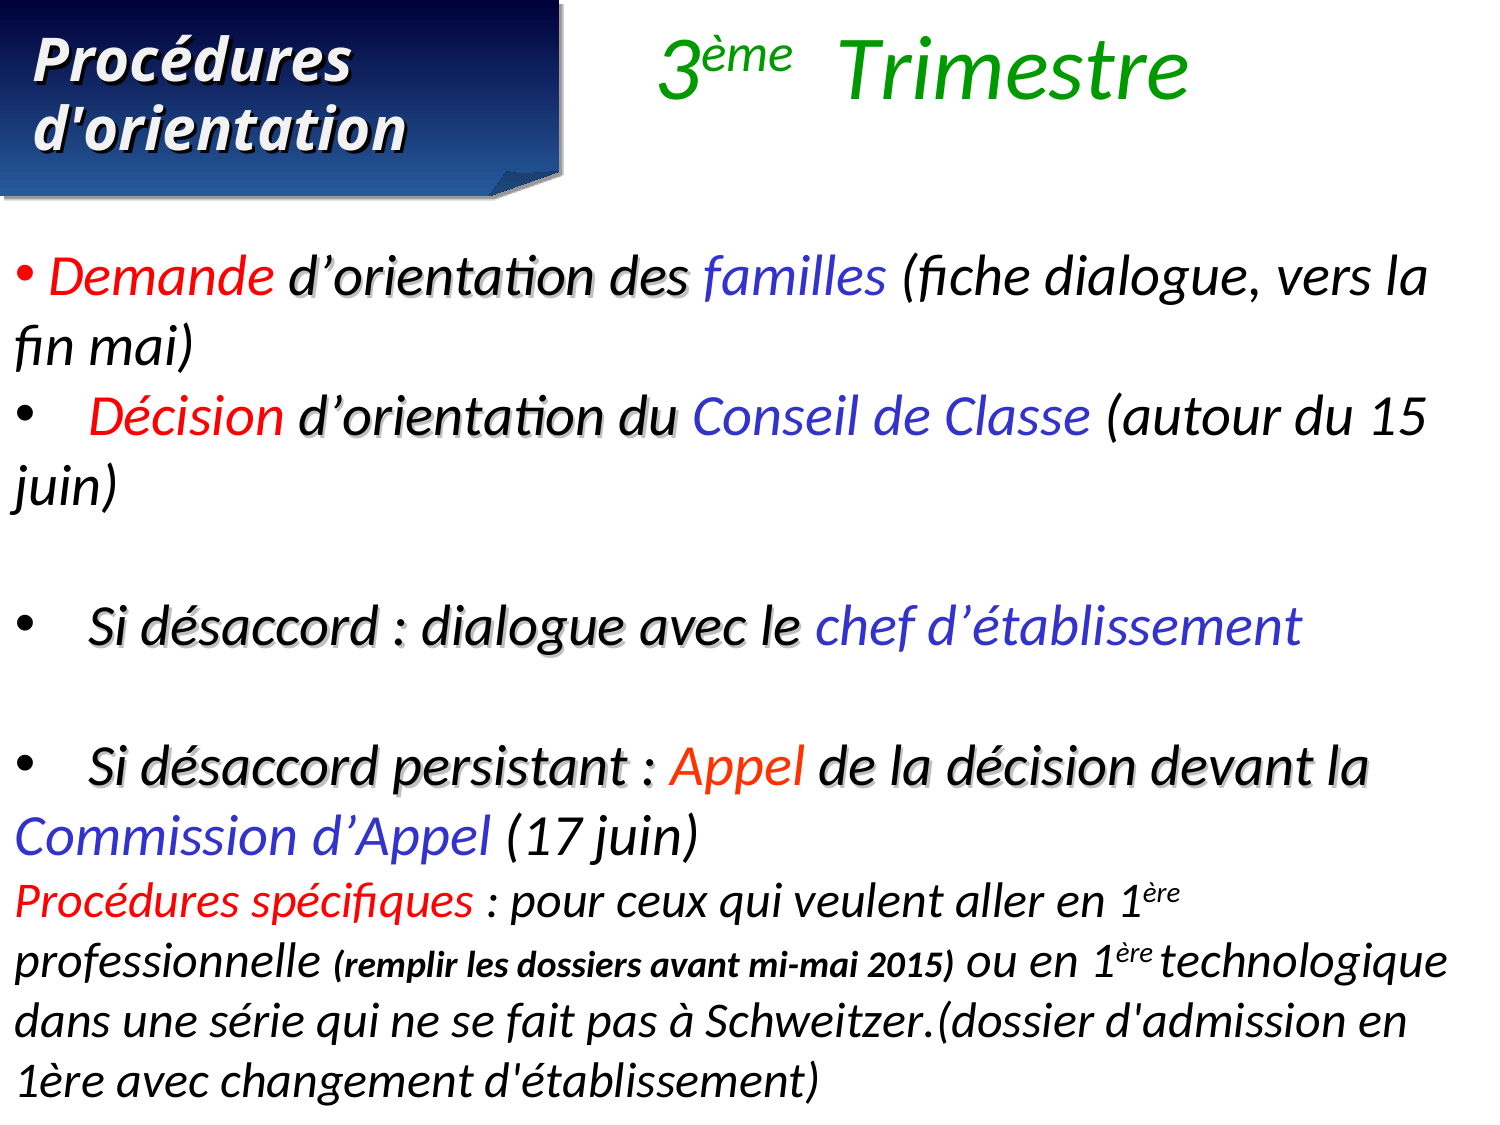

3ème Trimestre
 Demande d’orientation des familles (fiche dialogue, vers la fin mai)
 Décision d’orientation du Conseil de Classe (autour du 15 juin)
 Si désaccord : dialogue avec le chef d’établissement
 Si désaccord persistant : Appel de la décision devant la Commission d’Appel (17 juin)
Procédures spécifiques : pour ceux qui veulent aller en 1ère professionnelle (remplir les dossiers avant mi-mai 2015) ou en 1ère technologique dans une série qui ne se fait pas à Schweitzer.(dossier d'admission en 1ère avec changement d'établissement)
Procédures d'orientation